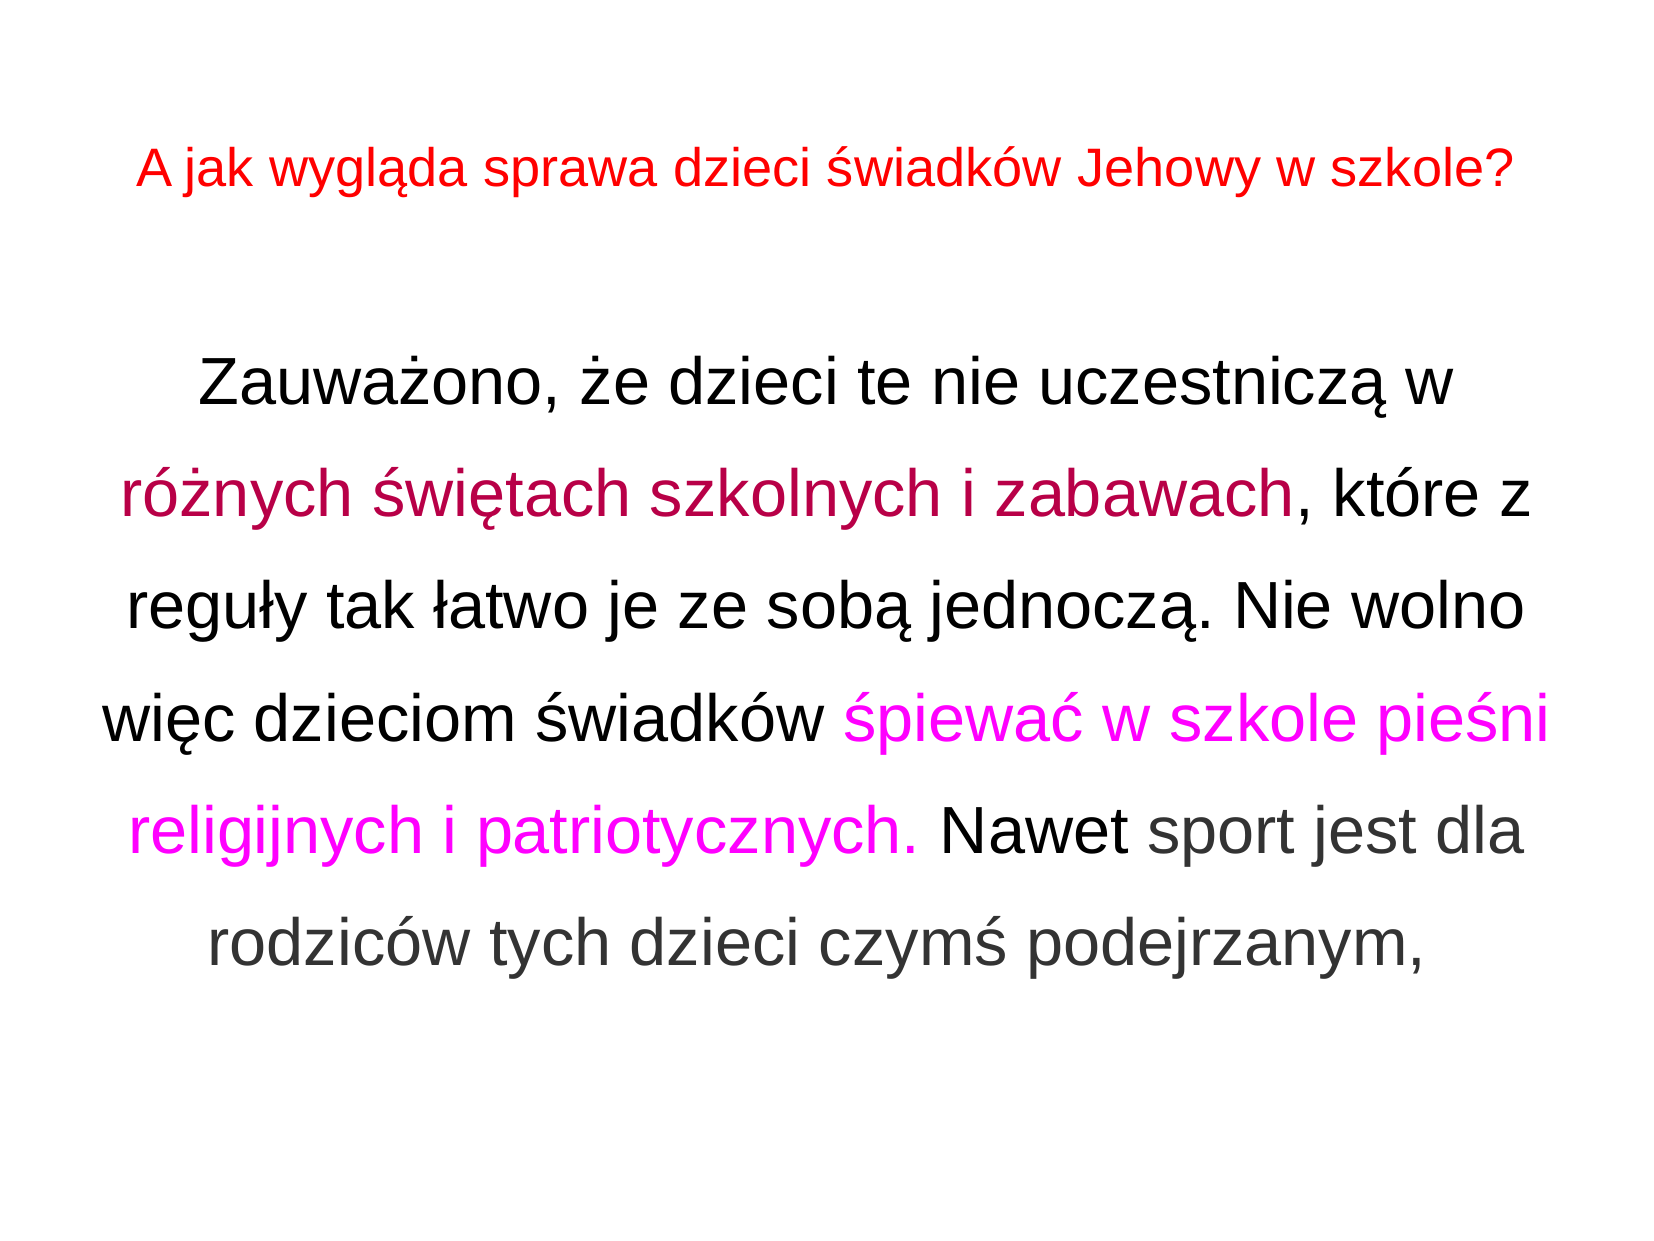

# A jak wygląda sprawa dzieci świadków Jehowy w szkole?
Zauważono, że dzieci te nie uczestniczą w różnych świętach szkolnych i zabawach, które z reguły tak łatwo je ze sobą jednoczą. Nie wolno więc dzieciom świadków śpiewać w szkole pieśni religijnych i patriotycznych. Nawet sport jest dla rodziców tych dzieci czymś podejrzanym,